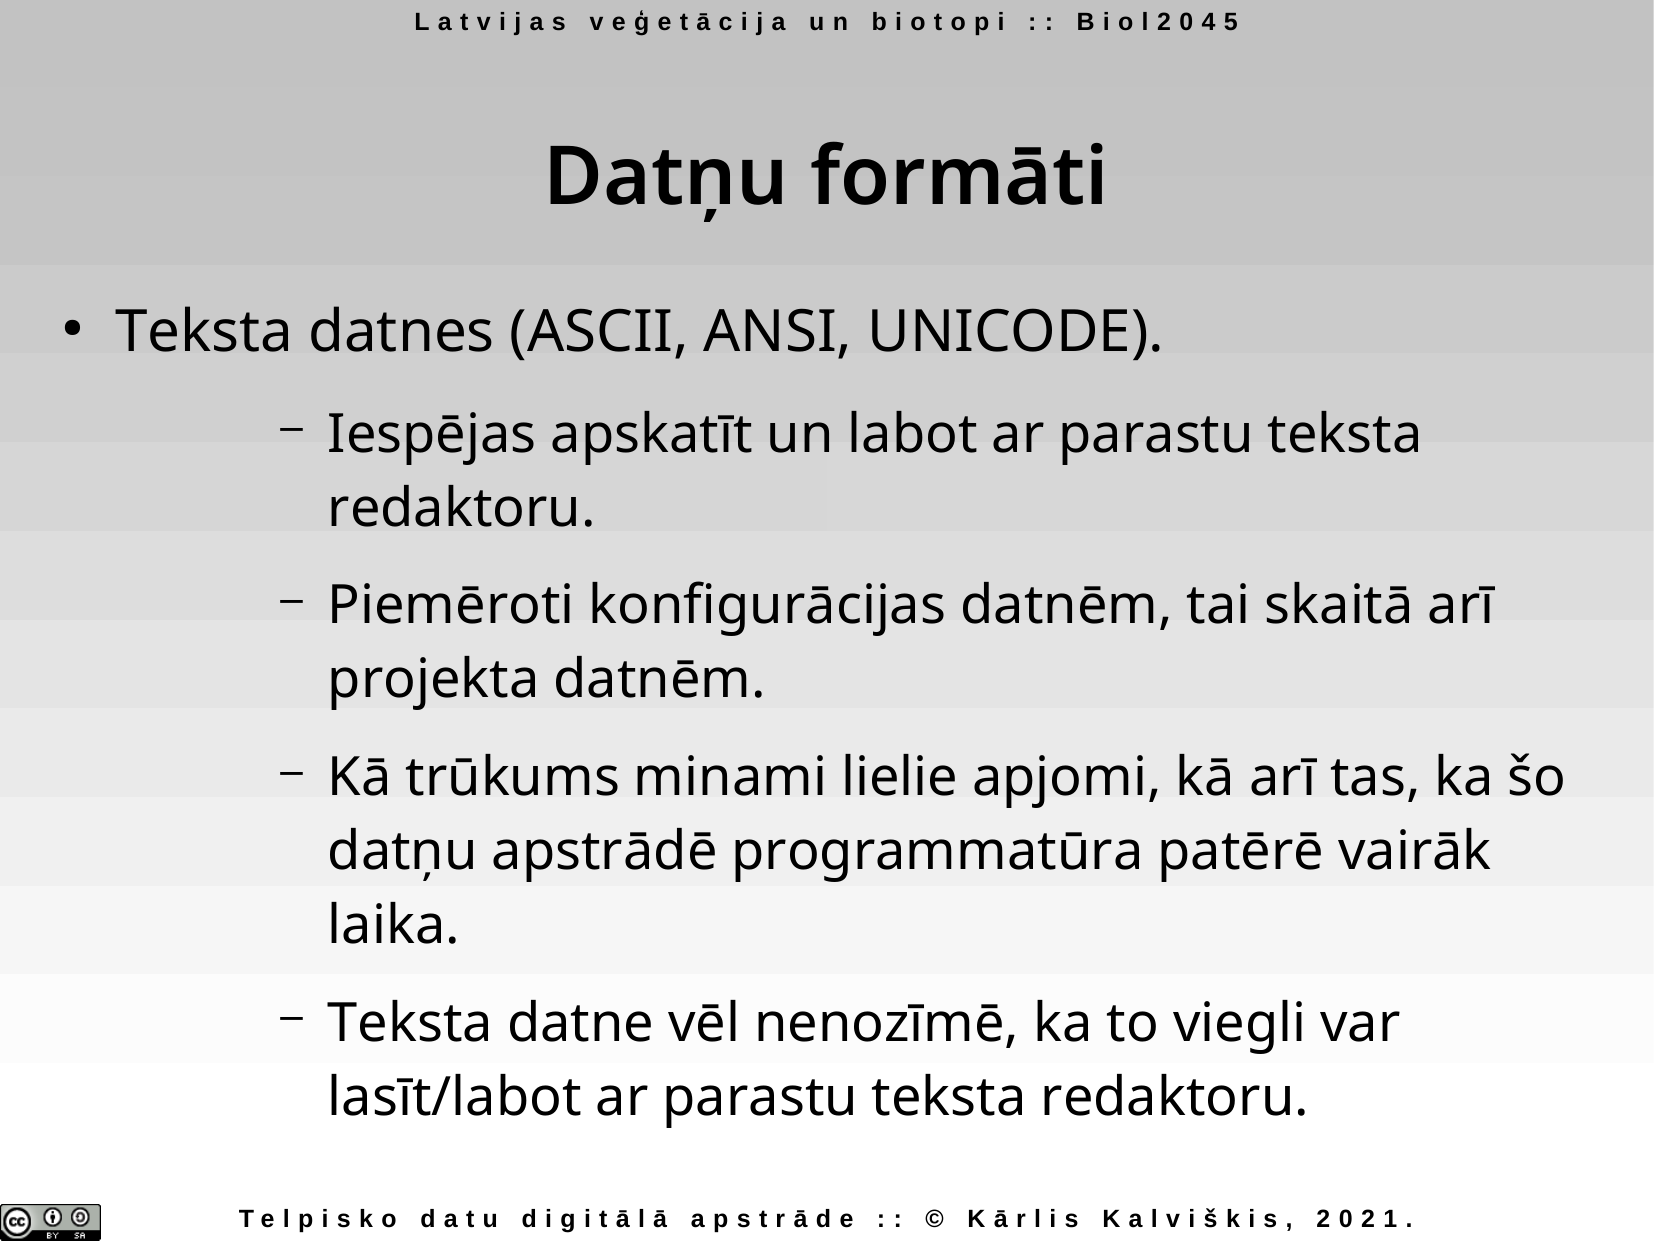

# Datņu formāti
Teksta datnes (ASCII, ANSI, UNICODE).
Iespējas apskatīt un labot ar parastu teksta redaktoru.
Piemēroti konfigurācijas datnēm, tai skaitā arī projekta datnēm.
Kā trūkums minami lielie apjomi, kā arī tas, ka šo datņu apstrādē programmatūra patērē vairāk laika.
Teksta datne vēl nenozīmē, ka to viegli var lasīt/labot ar parastu teksta redaktoru.